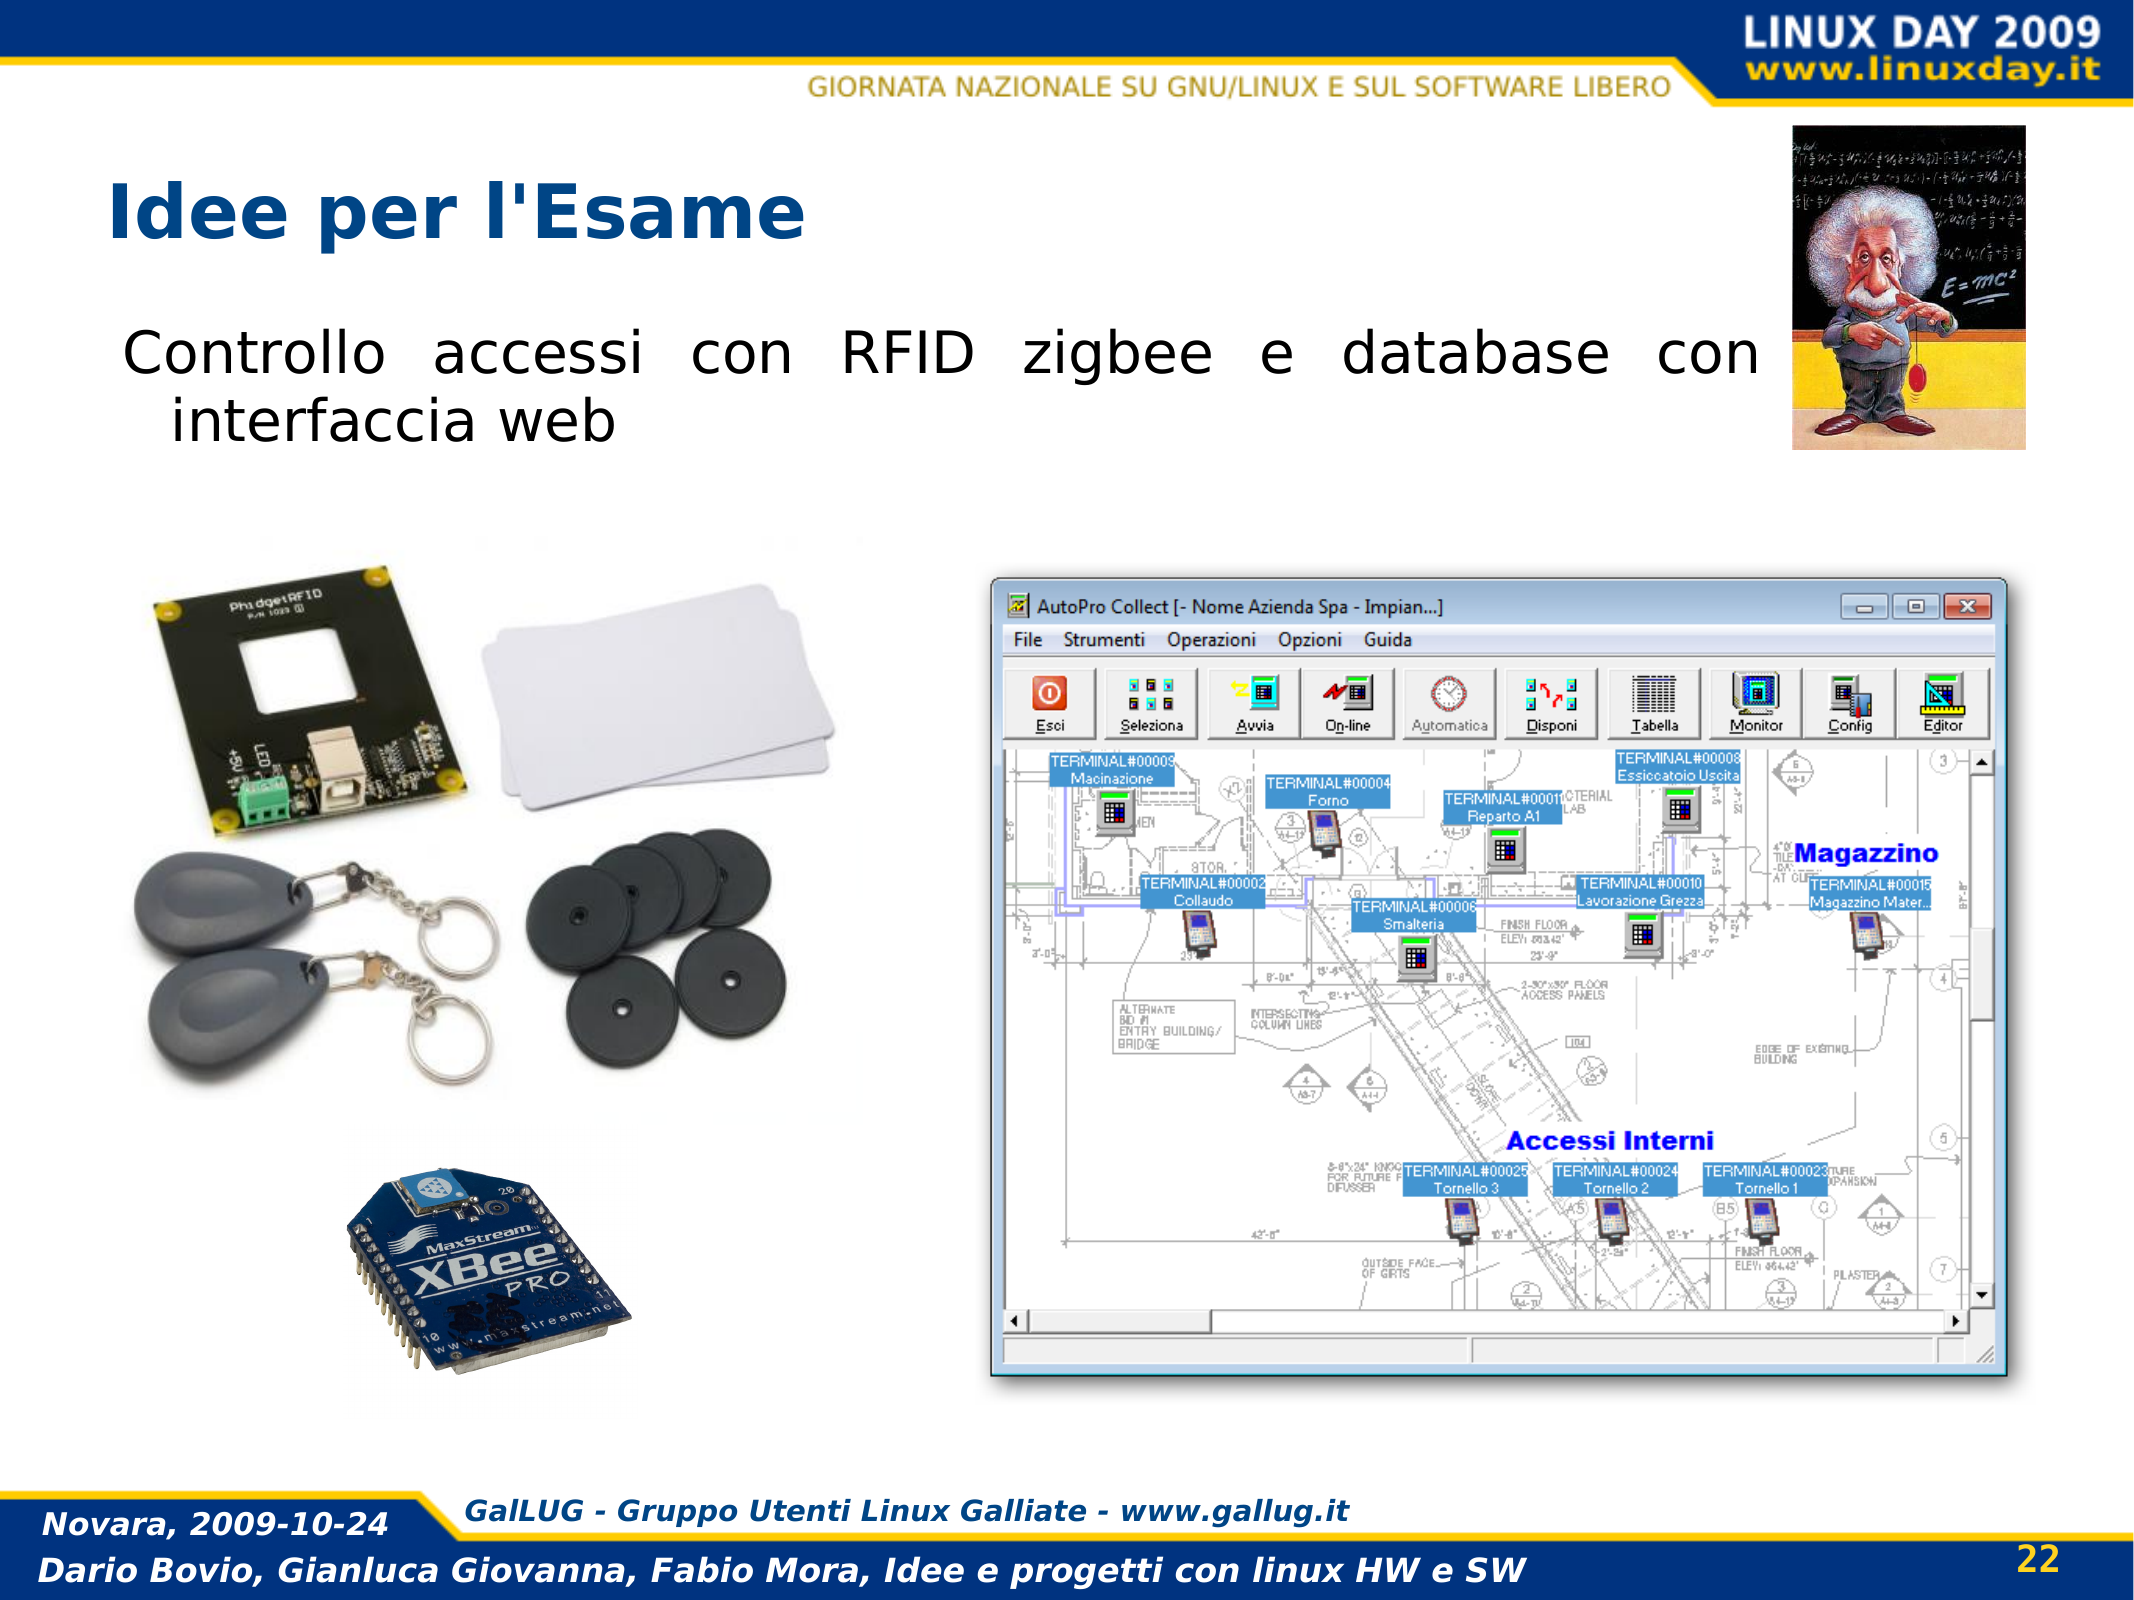

# Idee per l'Esame
Controllo accessi con RFID zigbee e database con interfaccia web